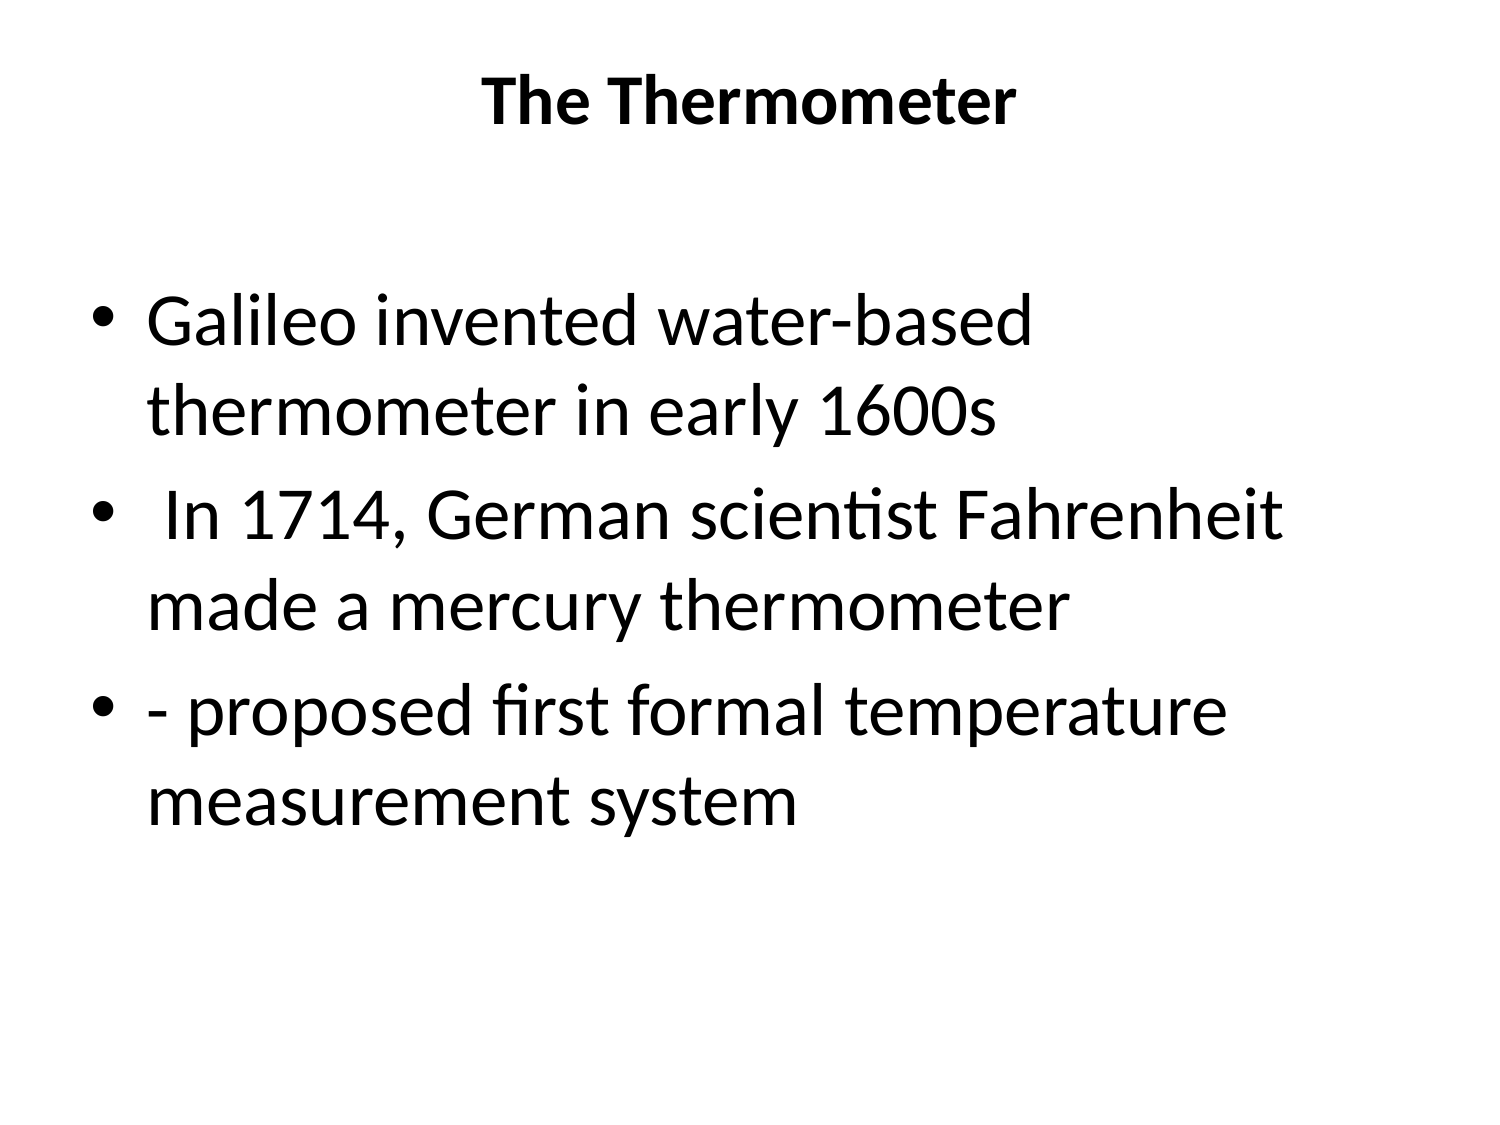

# The Thermometer
Galileo invented water-based thermometer in early 1600s
 In 1714, German scientist Fahrenheit made a mercury thermometer
- proposed first formal temperature measurement system